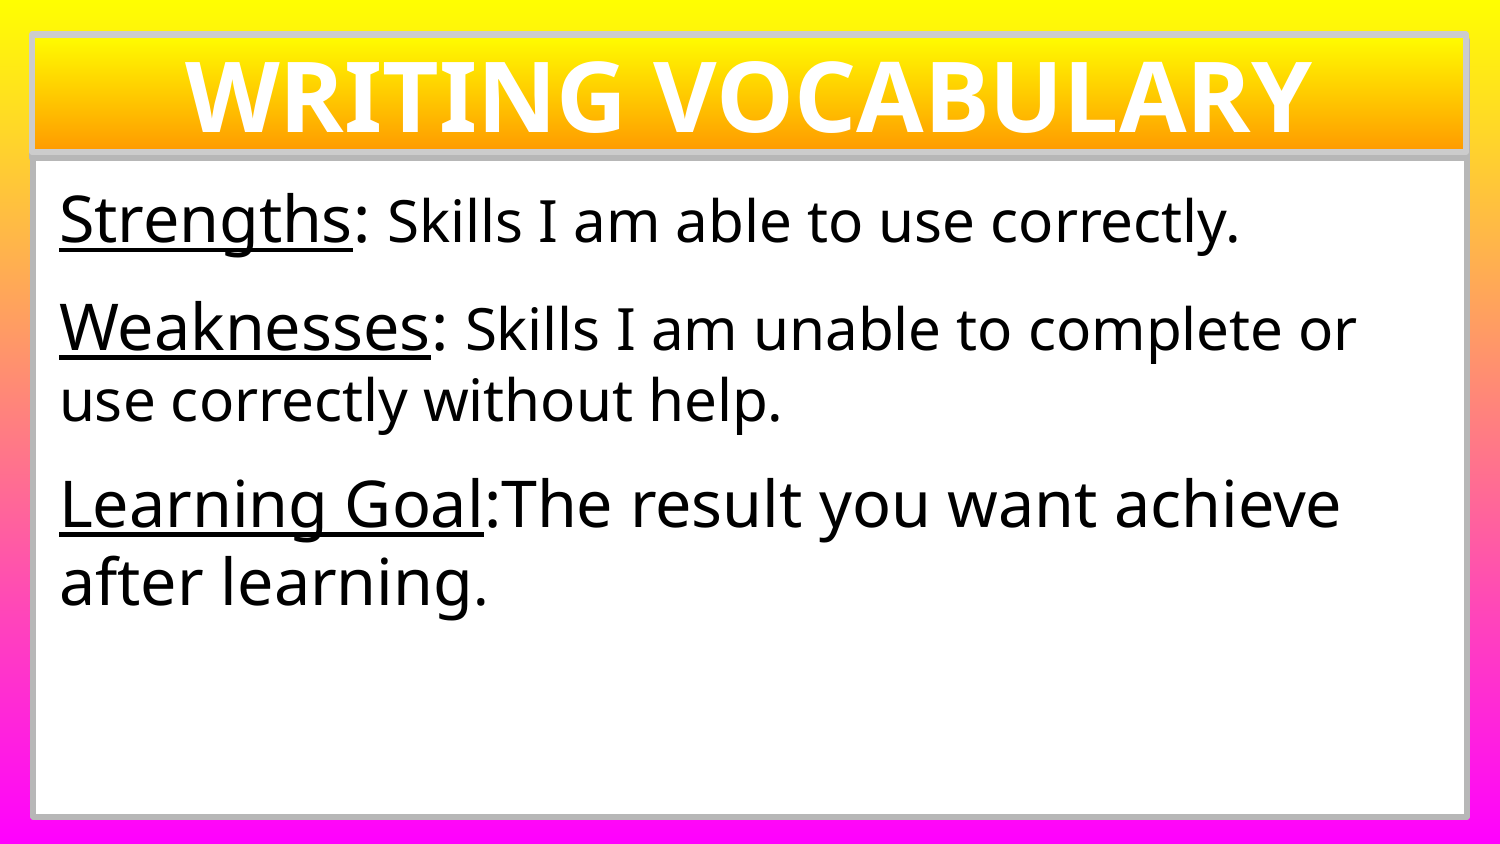

WRITING VOCABULARY
Strengths: Skills I am able to use correctly.
Weaknesses: Skills I am unable to complete or use correctly without help.
Learning Goal:The result you want achieve after learning.